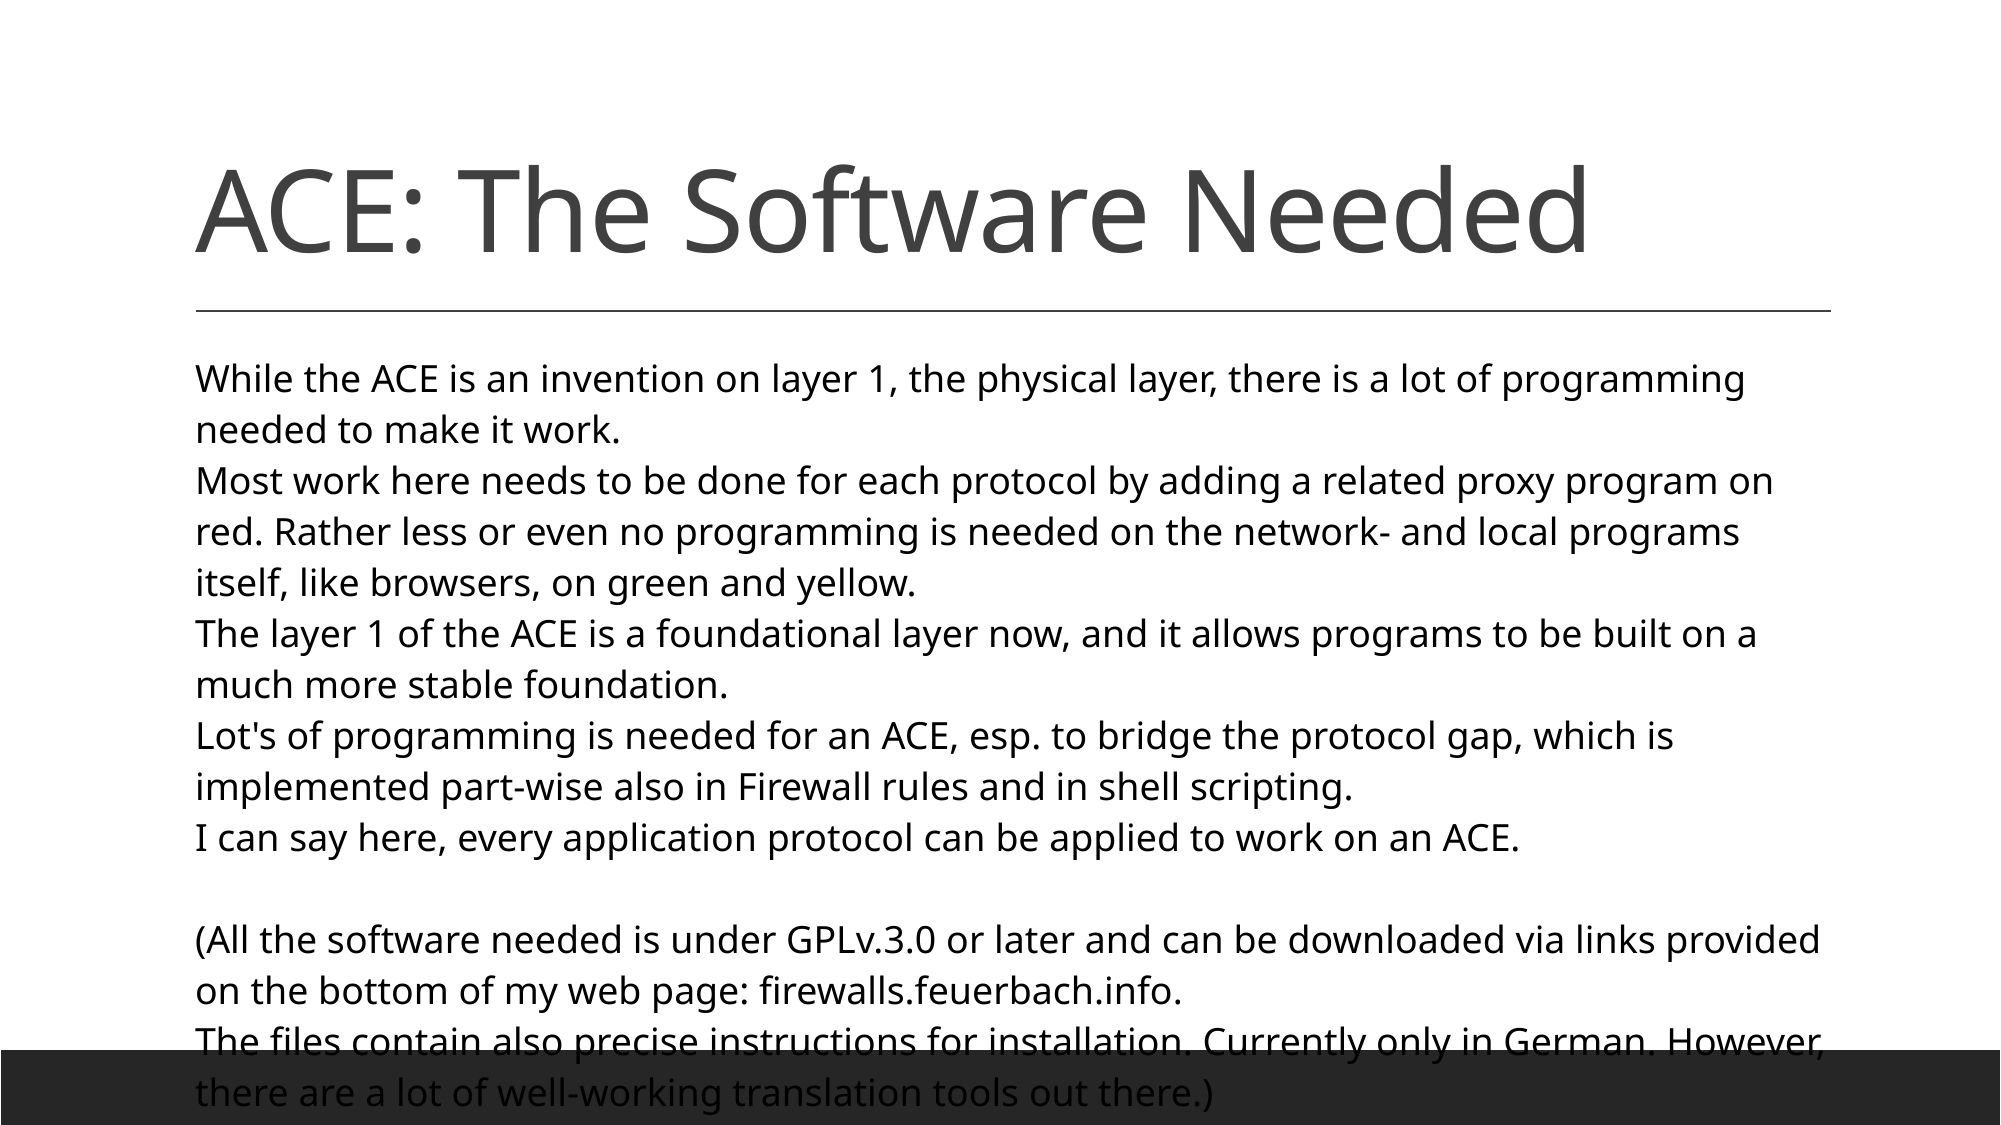

# ACE: The Software Needed
While the ACE is an invention on layer 1, the physical layer, there is a lot of programming needed to make it work.
Most work here needs to be done for each protocol by adding a related proxy program on red. Rather less or even no programming is needed on the network- and local programs itself, like browsers, on green and yellow.
The layer 1 of the ACE is a foundational layer now, and it allows programs to be built on a much more stable foundation.
Lot's of programming is needed for an ACE, esp. to bridge the protocol gap, which is implemented part-wise also in Firewall rules and in shell scripting.
I can say here, every application protocol can be applied to work on an ACE.
(All the software needed is under GPLv.3.0 or later and can be downloaded via links provided on the bottom of my web page: firewalls.feuerbach.info.
The files contain also precise instructions for installation. Currently only in German. However, there are a lot of well-working translation tools out there.)